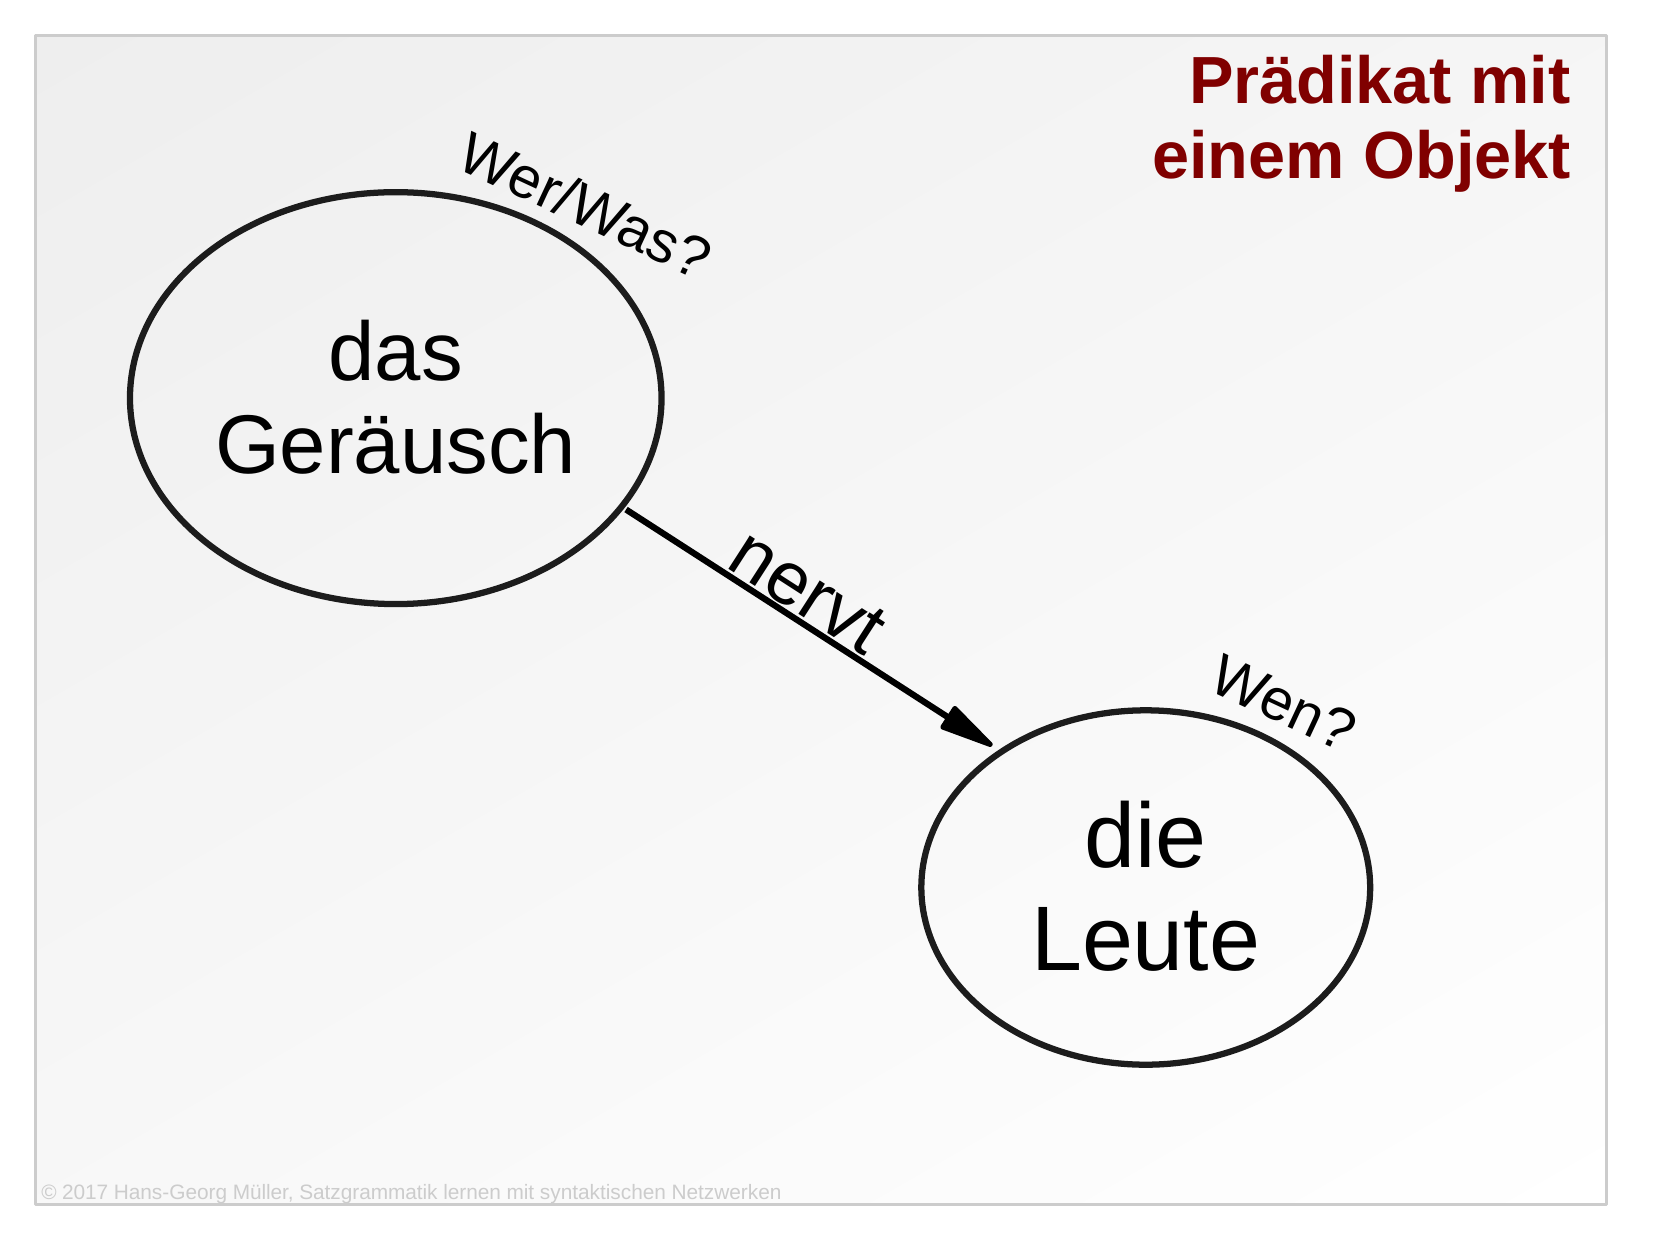

# Prädikat mit einem Objekt
Wer/Was?
das
Geräusch
nervt
Wen?
die
Leute